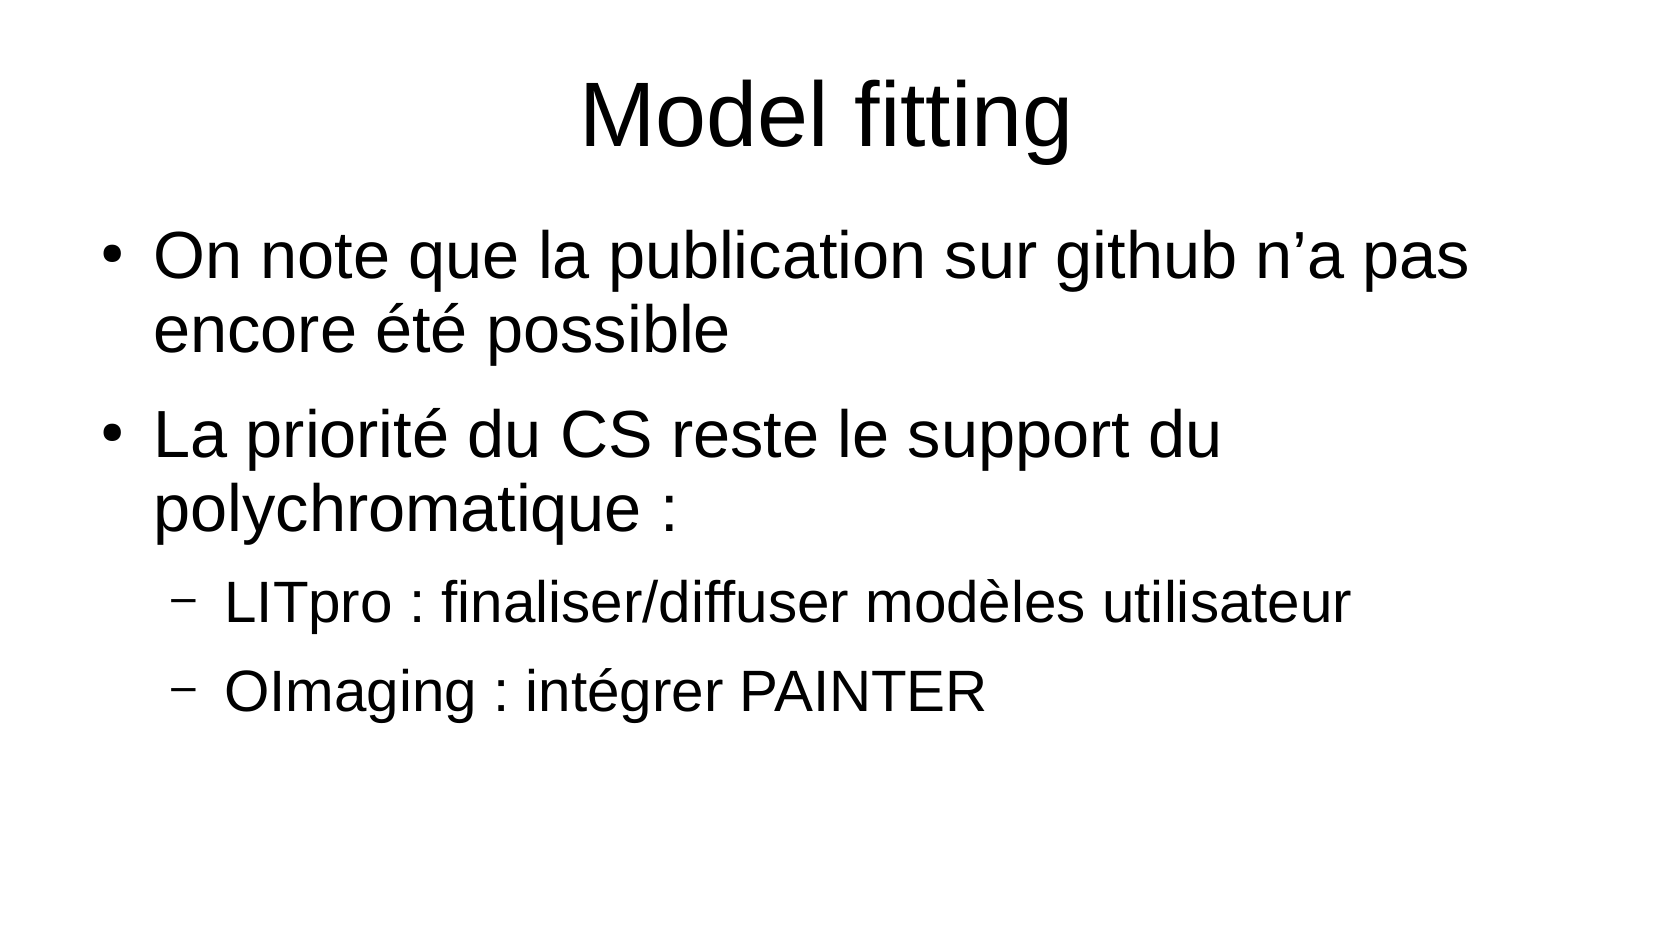

# Model fitting
On note que la publication sur github n’a pas encore été possible
La priorité du CS reste le support du polychromatique :
LITpro : finaliser/diffuser modèles utilisateur
OImaging : intégrer PAINTER